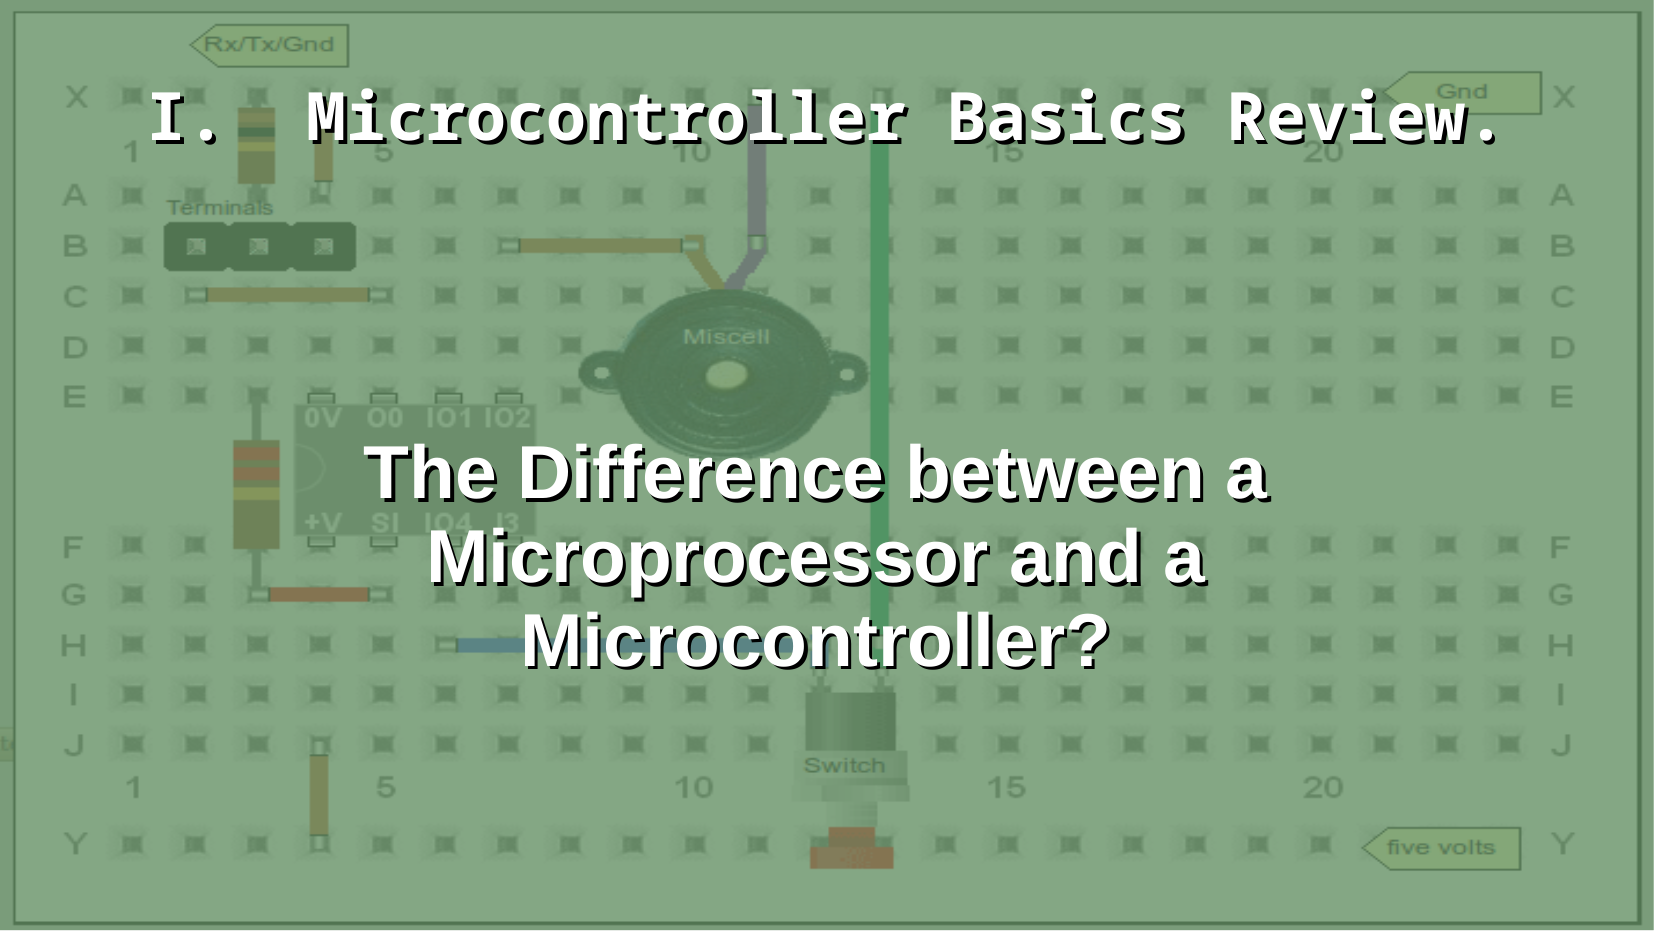

# I. Microcontroller Basics Review.
The Difference between a
Microprocessor and a
Microcontroller?